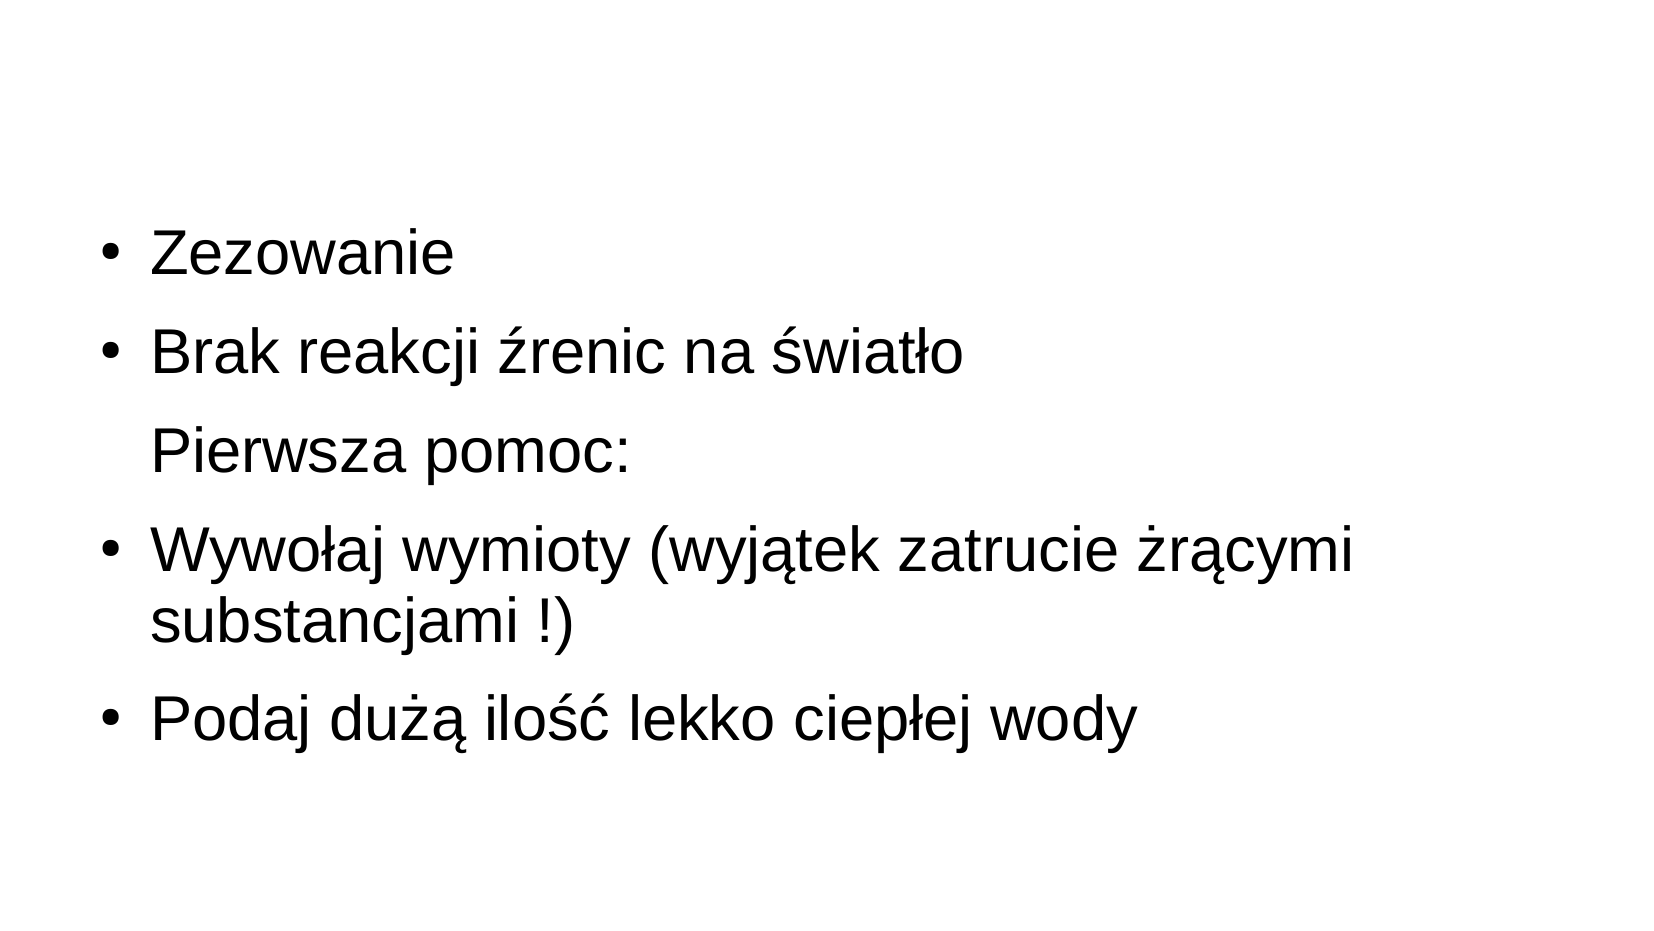

#
Zezowanie
Brak reakcji źrenic na światło
Pierwsza pomoc:
Wywołaj wymioty (wyjątek zatrucie żrącymi substancjami !)
Podaj dużą ilość lekko ciepłej wody